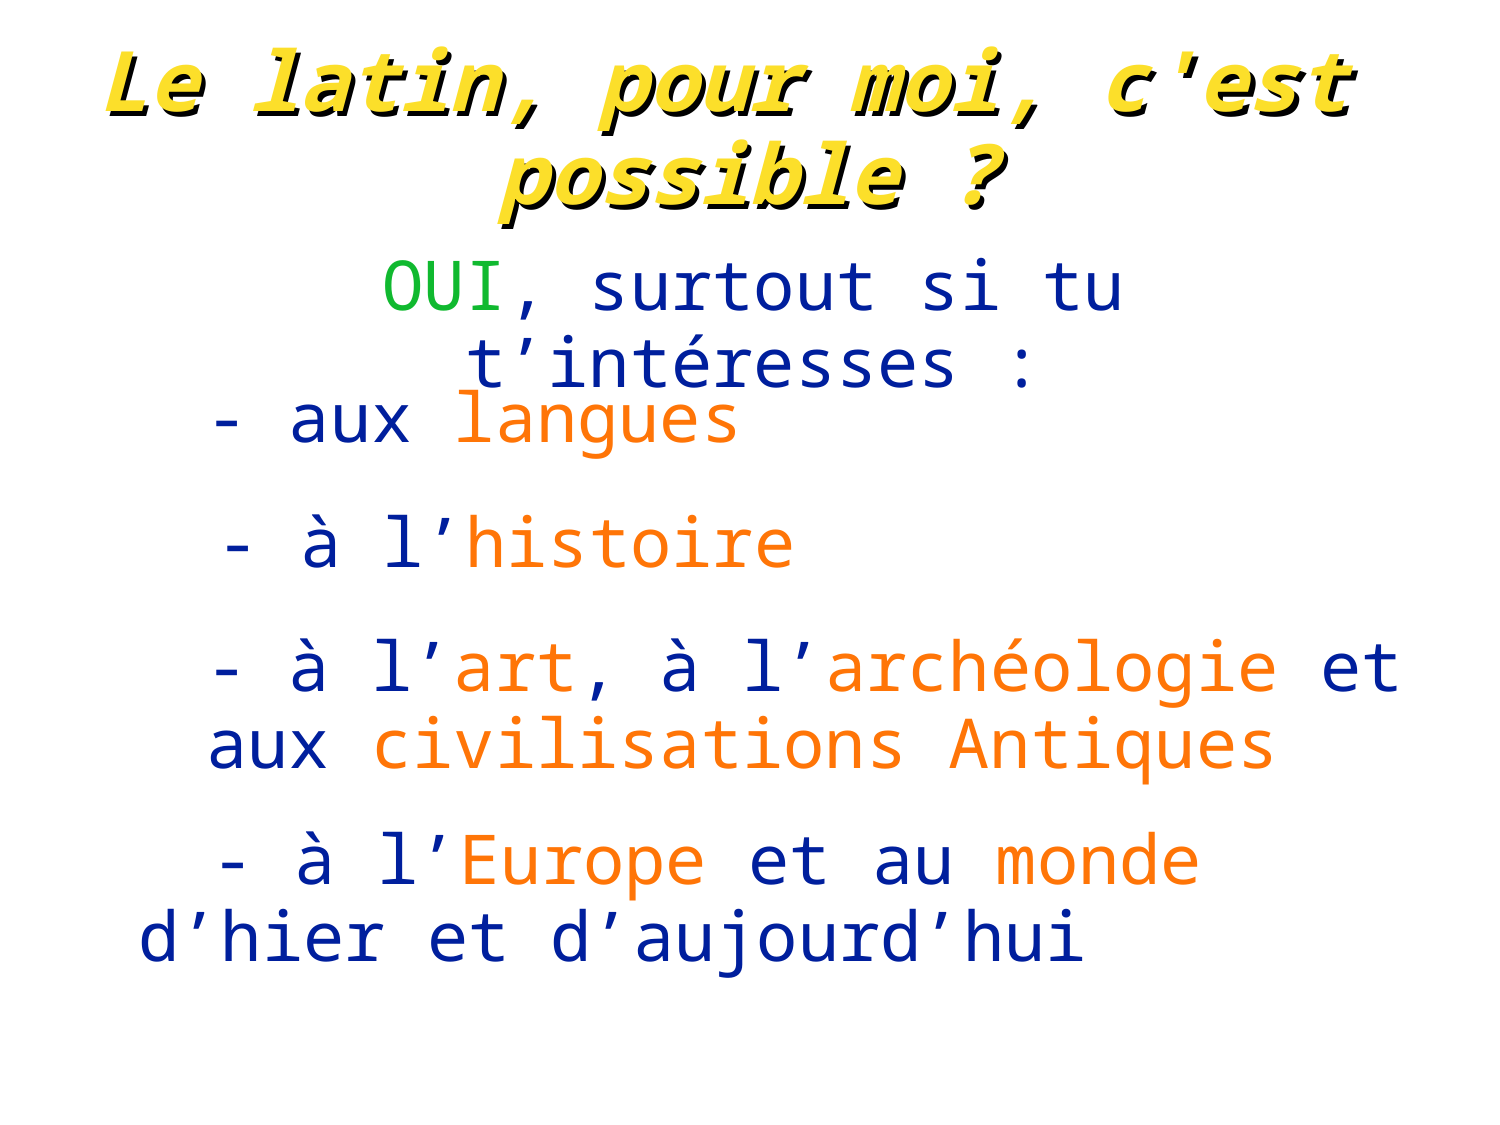

# Le latin, pour moi, c'est possible ?
OUI, surtout si tu t’intéresses :
- aux langues
		- à l’histoire
- à l’art, à l’archéologie et aux civilisations Antiques
	- à l’Europe et au monde d’hier et d’aujourd’hui